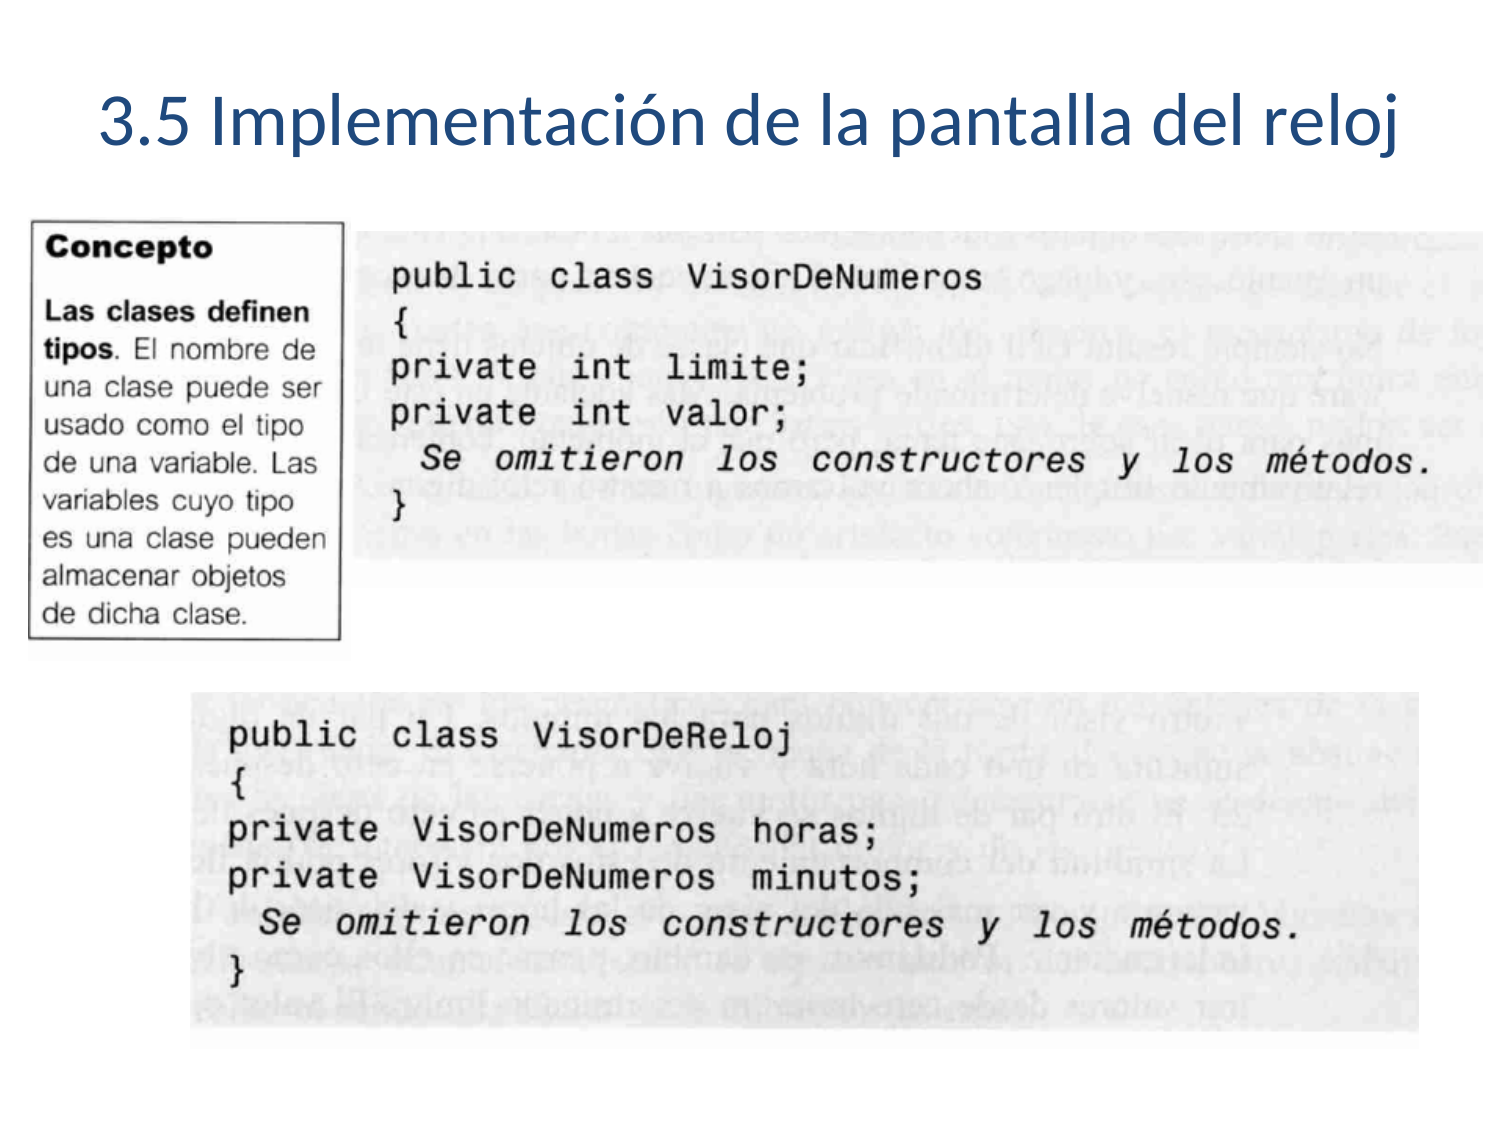

# 3.5 Implementación de la pantalla del reloj